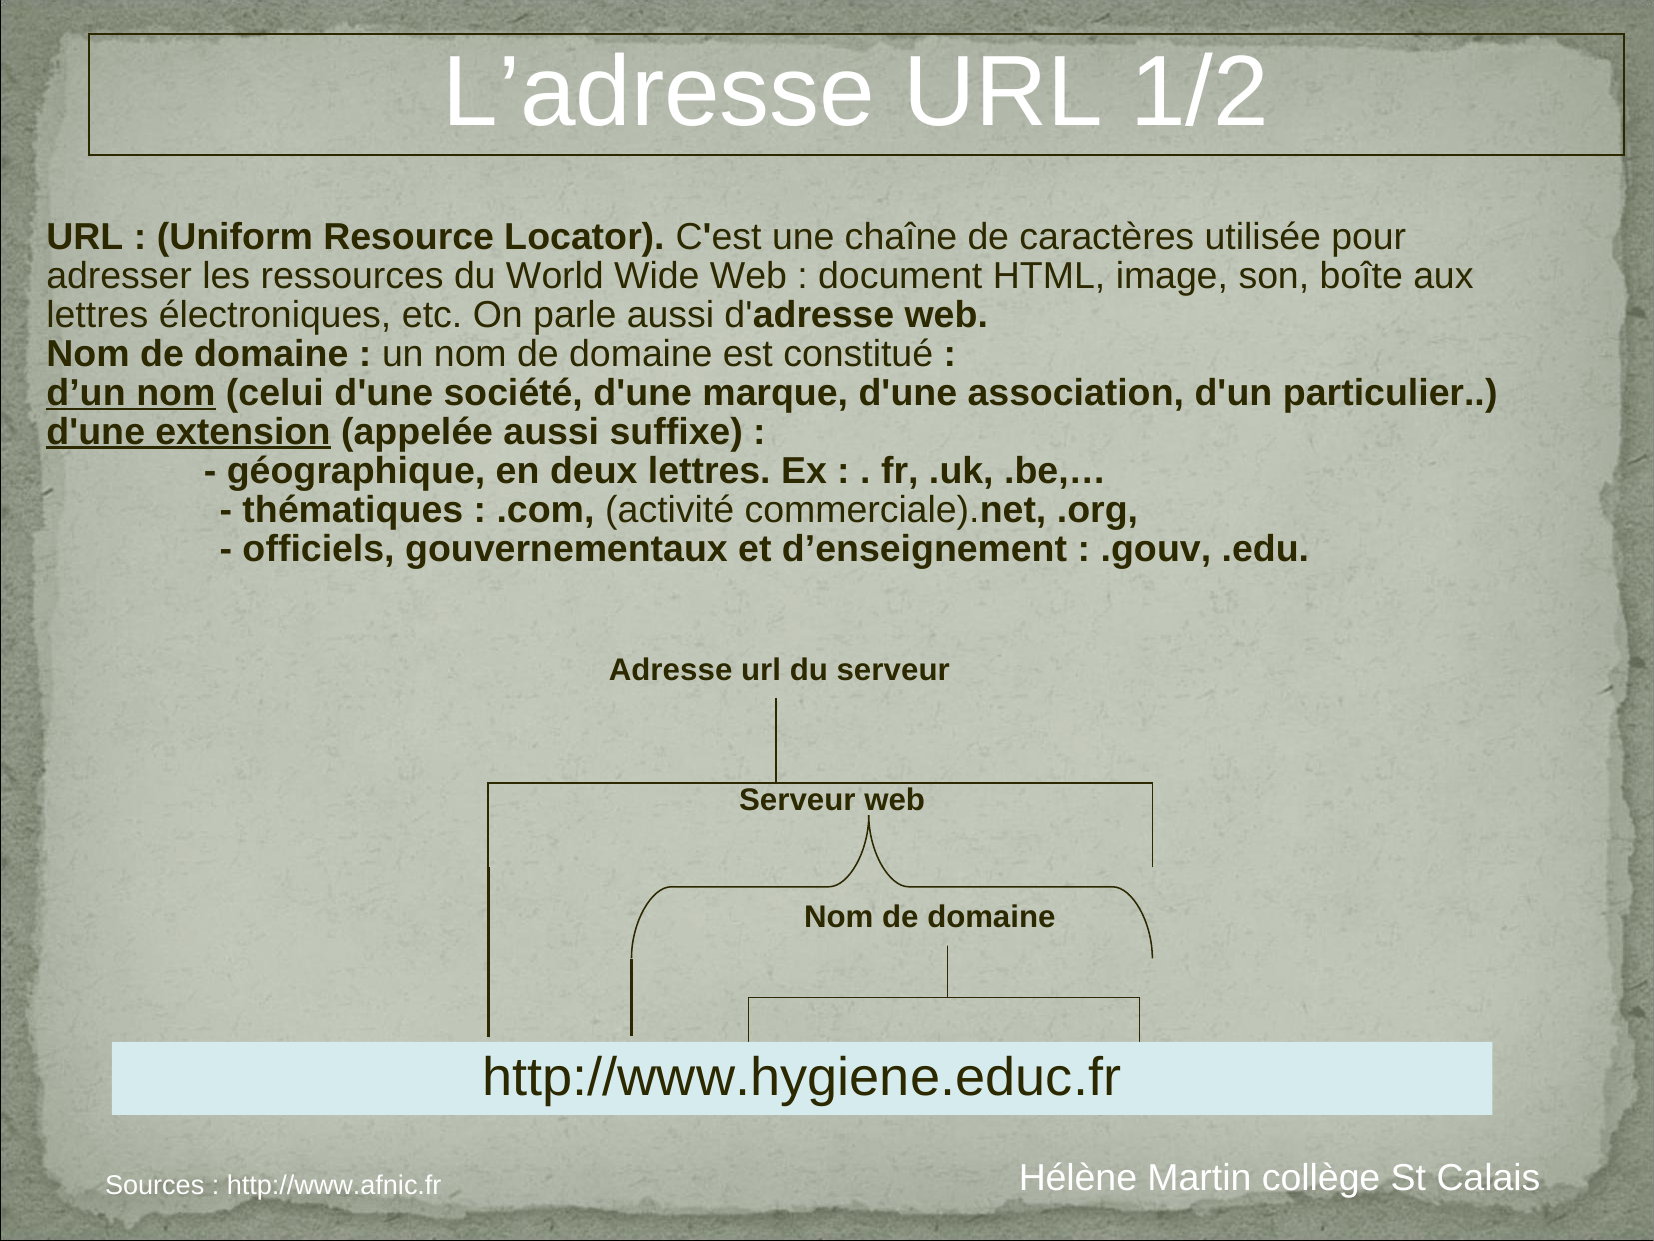

L’adresse URL 1/2
URL : (Uniform Resource Locator). C'est une chaîne de caractères utilisée pour adresser les ressources du World Wide Web : document HTML, image, son, boîte aux lettres électroniques, etc. On parle aussi d'adresse web.
Nom de domaine : un nom de domaine est constitué :
d’un nom (celui d'une société, d'une marque, d'une association, d'un particulier..)
d'une extension (appelée aussi suffixe) :
 - géographique, en deux lettres. Ex : . fr, .uk, .be,…
 - thématiques : .com, (activité commerciale).net, .org,
 - officiels, gouvernementaux et d’enseignement : .gouv, .edu.
Adresse url du serveur
Serveur web
Nom de domaine
http://www.hygiene.educ.fr
Hélène Martin collège St Calais
Sources : http://www.afnic.fr